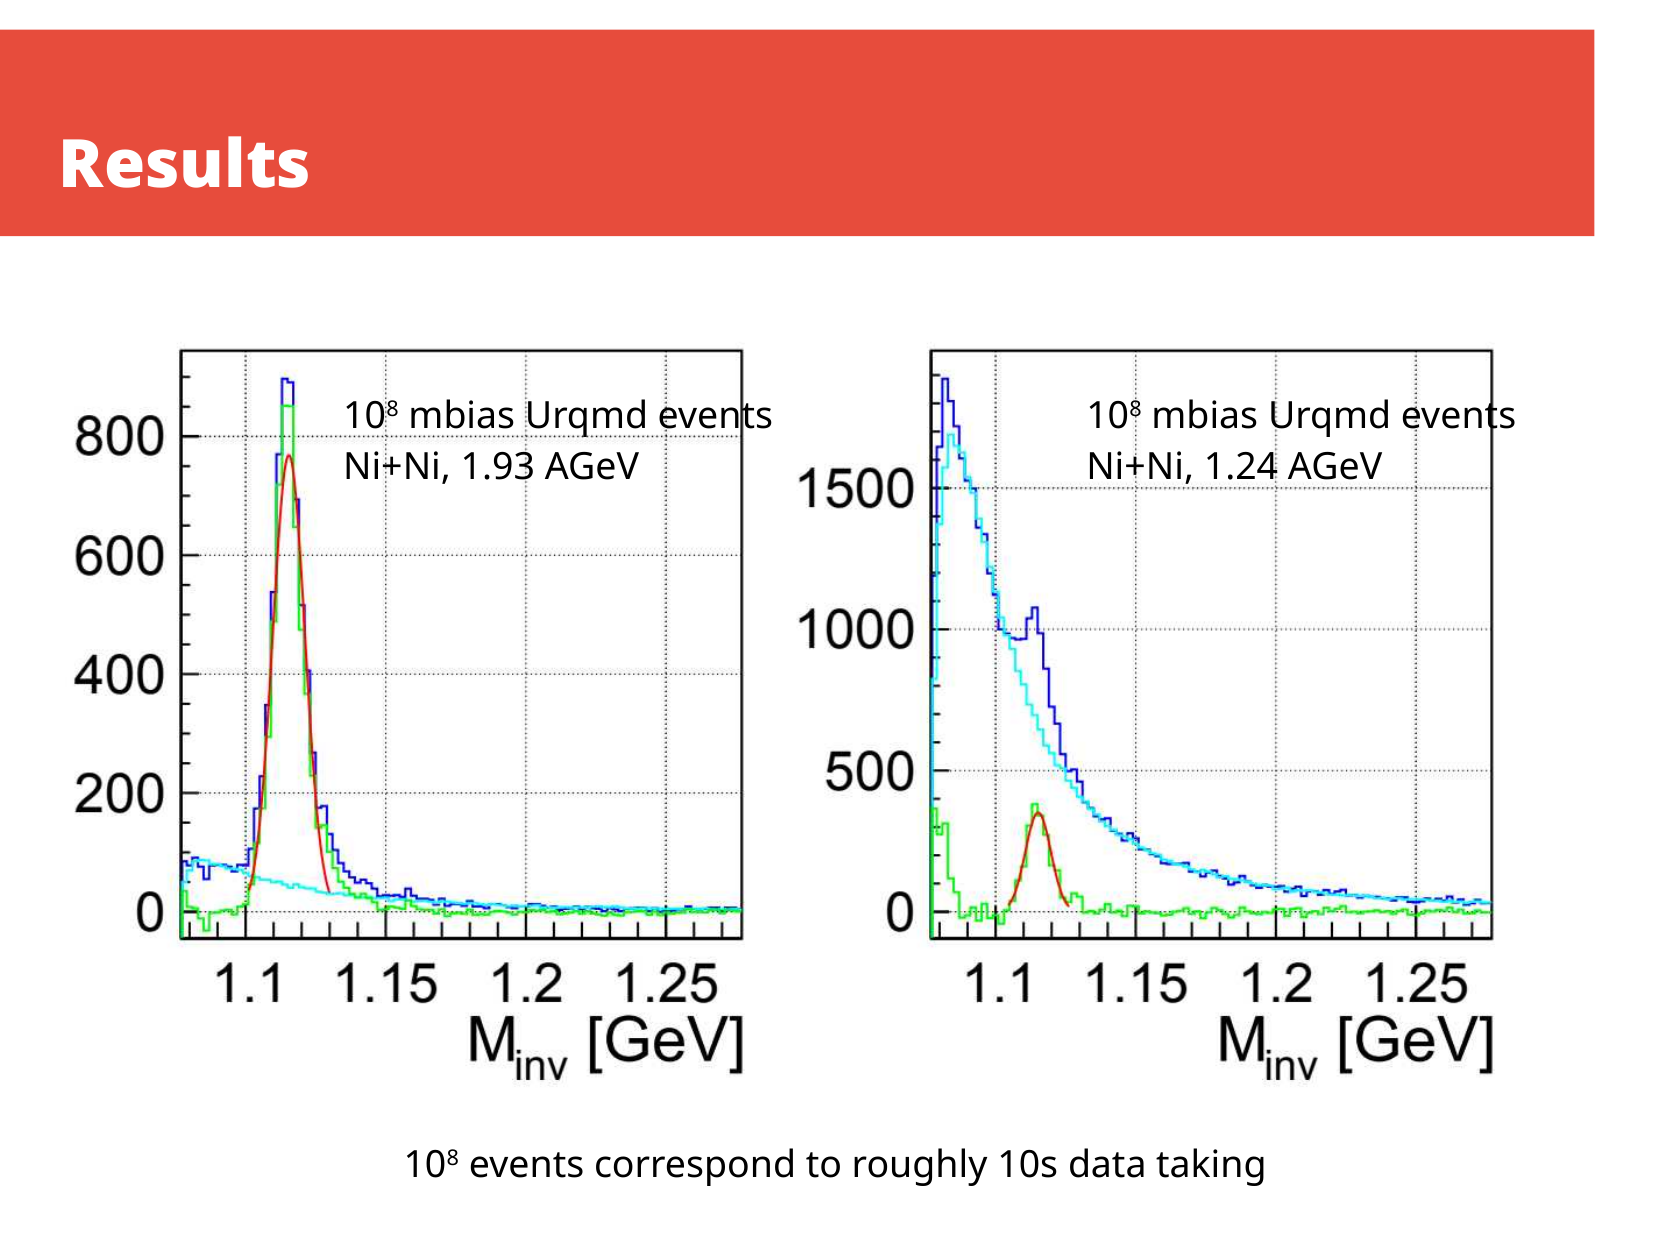

# Results
108 mbias Urqmd events
Ni+Ni, 1.93 AGeV
108 mbias Urqmd events
Ni+Ni, 1.24 AGeV
108 events correspond to roughly 10s data taking